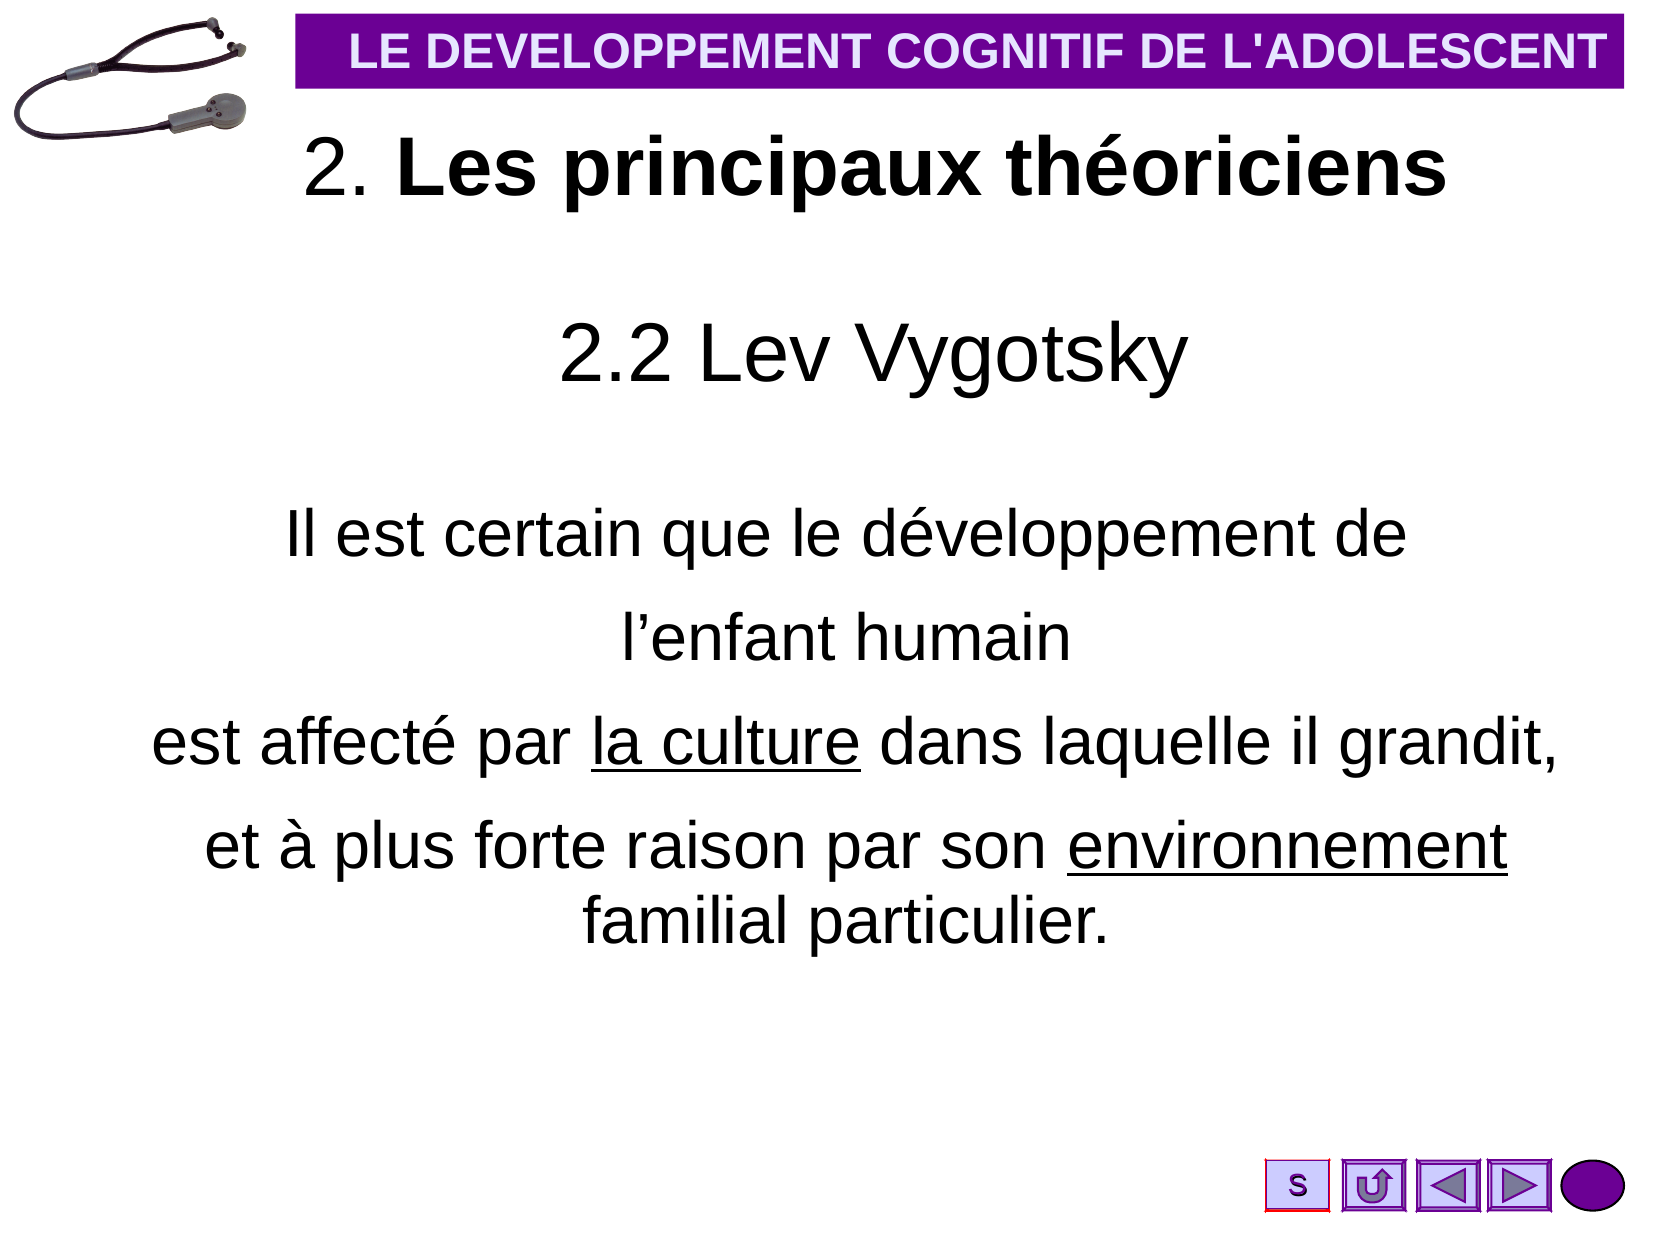

LE DEVELOPPEMENT COGNITIF DE L'ADOLESCENT
2. Les principaux théoriciens
 2.2 Lev Vygotsky
# Il est certain que le développement de
l’enfant humain
est affecté par la culture dans laquelle il grandit,
et à plus forte raison par son environnement familial particulier.